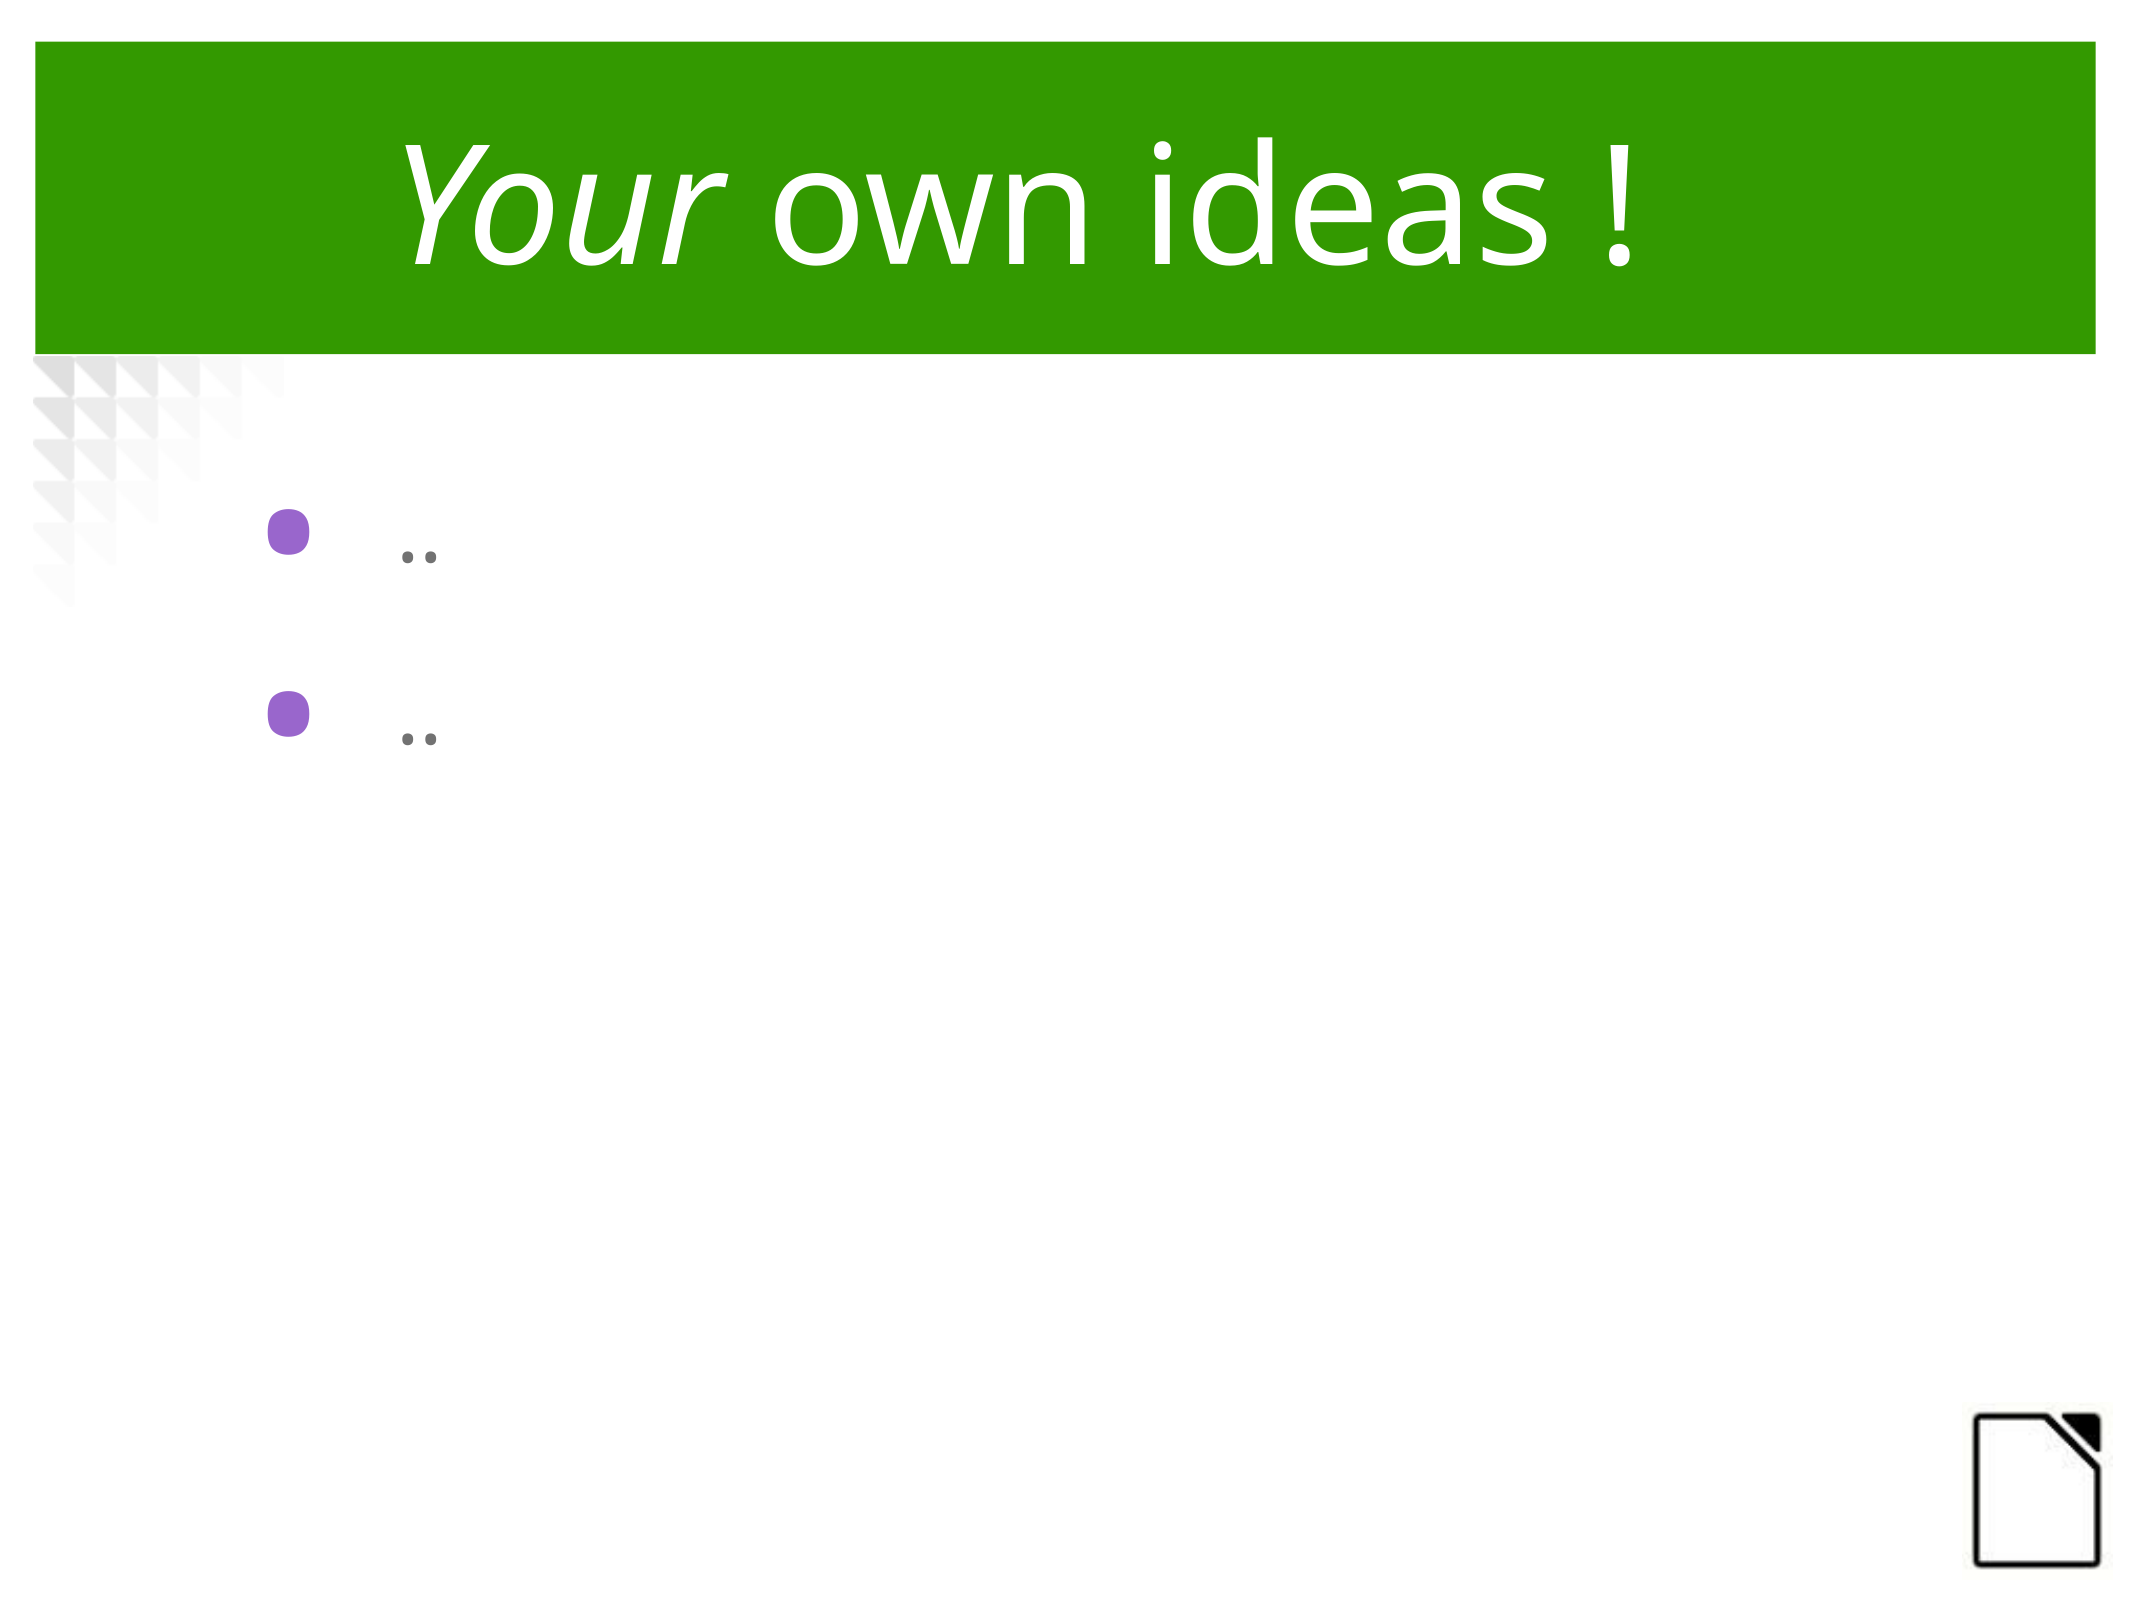

# Your own ideas !
..
..